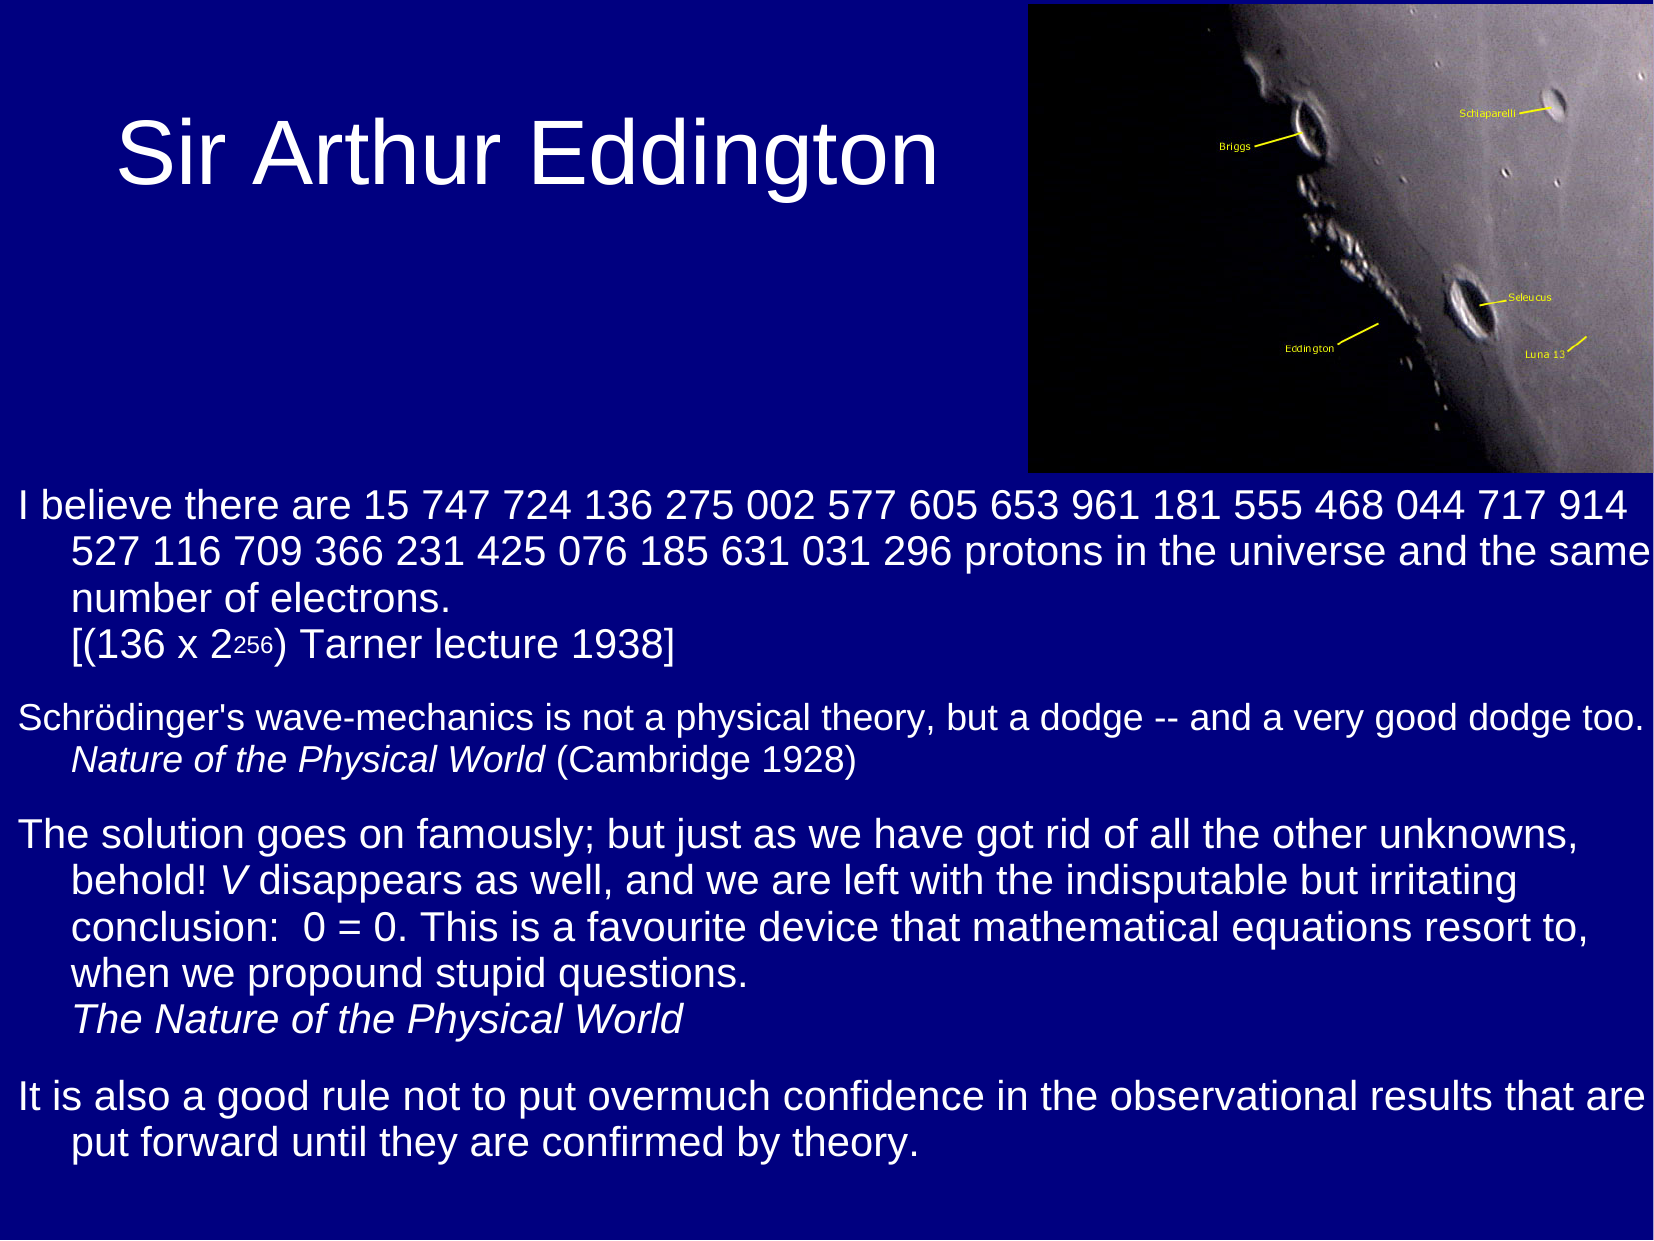

# Sir Arthur Eddington
I believe there are 15 747 724 136 275 002 577 605 653 961 181 555 468 044 717 914 527 116 709 366 231 425 076 185 631 031 296 protons in the universe and the same number of electrons.
[(136 x 2256) Tarner lecture 1938]
Schrödinger's wave-mechanics is not a physical theory, but a dodge -- and a very good dodge too.
Nature of the Physical World (Cambridge 1928)
The solution goes on famously; but just as we have got rid of all the other unknowns, behold! V disappears as well, and we are left with the indisputable but irritating conclusion: 0 = 0. This is a favourite device that mathematical equations resort to, when we propound stupid questions.
The Nature of the Physical World
It is also a good rule not to put overmuch confidence in the observational results that are put forward until they are confirmed by theory.